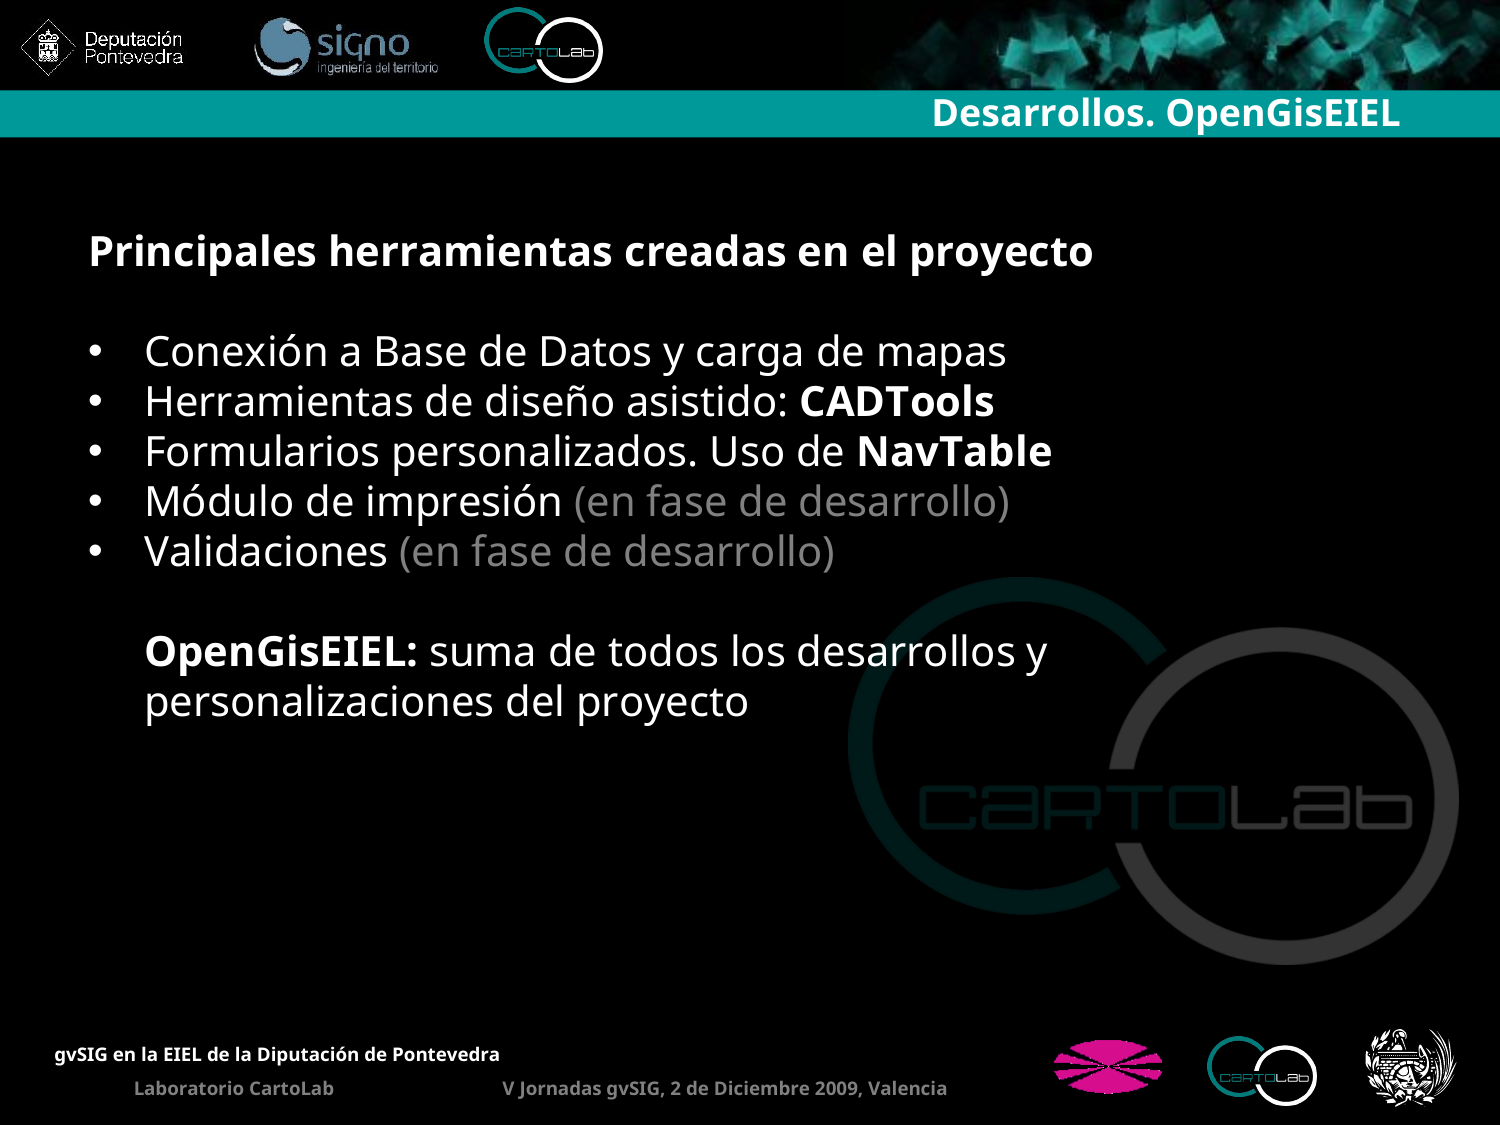

Desarrollos. OpenGisEIEL
Principales herramientas creadas en el proyecto
Conexión a Base de Datos y carga de mapas
Herramientas de diseño asistido: CADTools
Formularios personalizados. Uso de NavTable
Módulo de impresión (en fase de desarrollo)
Validaciones (en fase de desarrollo)
OpenGisEIEL: suma de todos los desarrollos y personalizaciones del proyecto